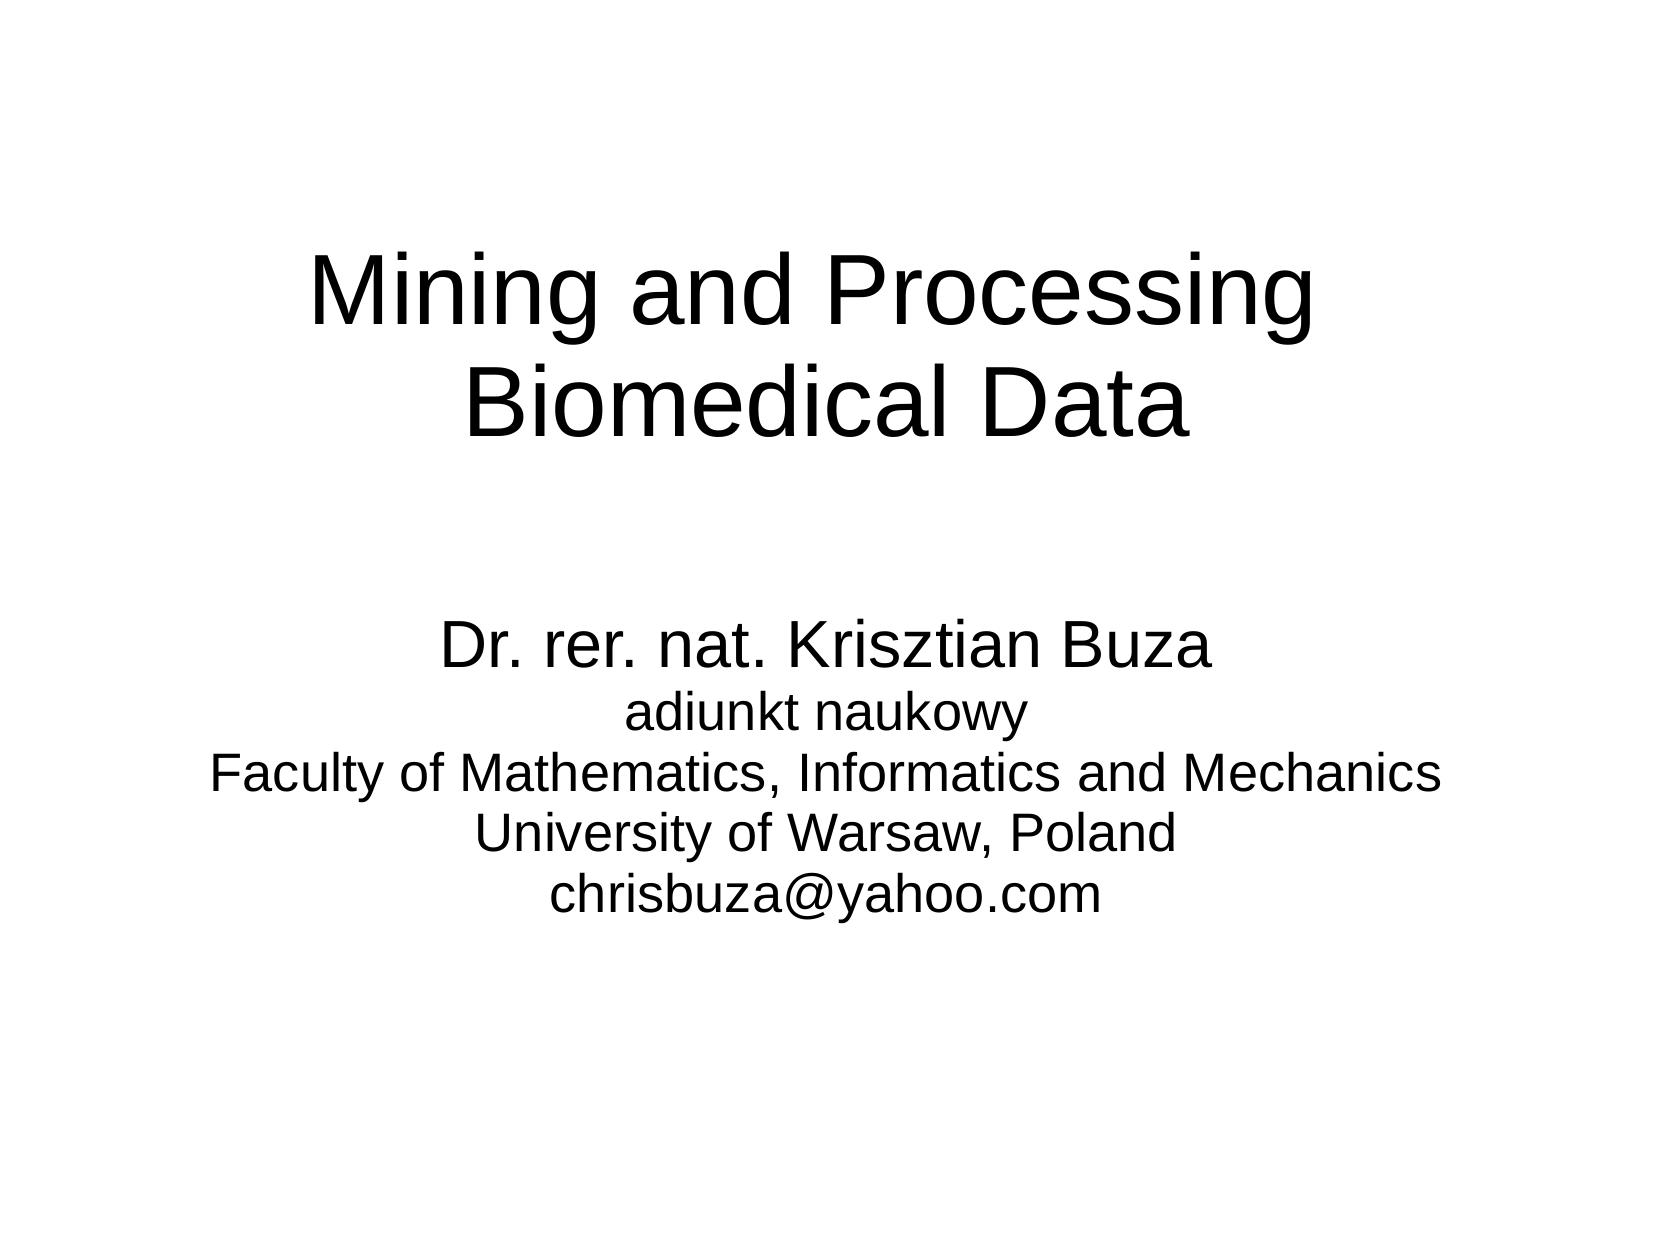

# Mining and Processing Biomedical Data
Dr. rer. nat. Krisztian Buza
adiunkt naukowy
Faculty of Mathematics, Informatics and Mechanics
University of Warsaw, Poland
chrisbuza@yahoo.com